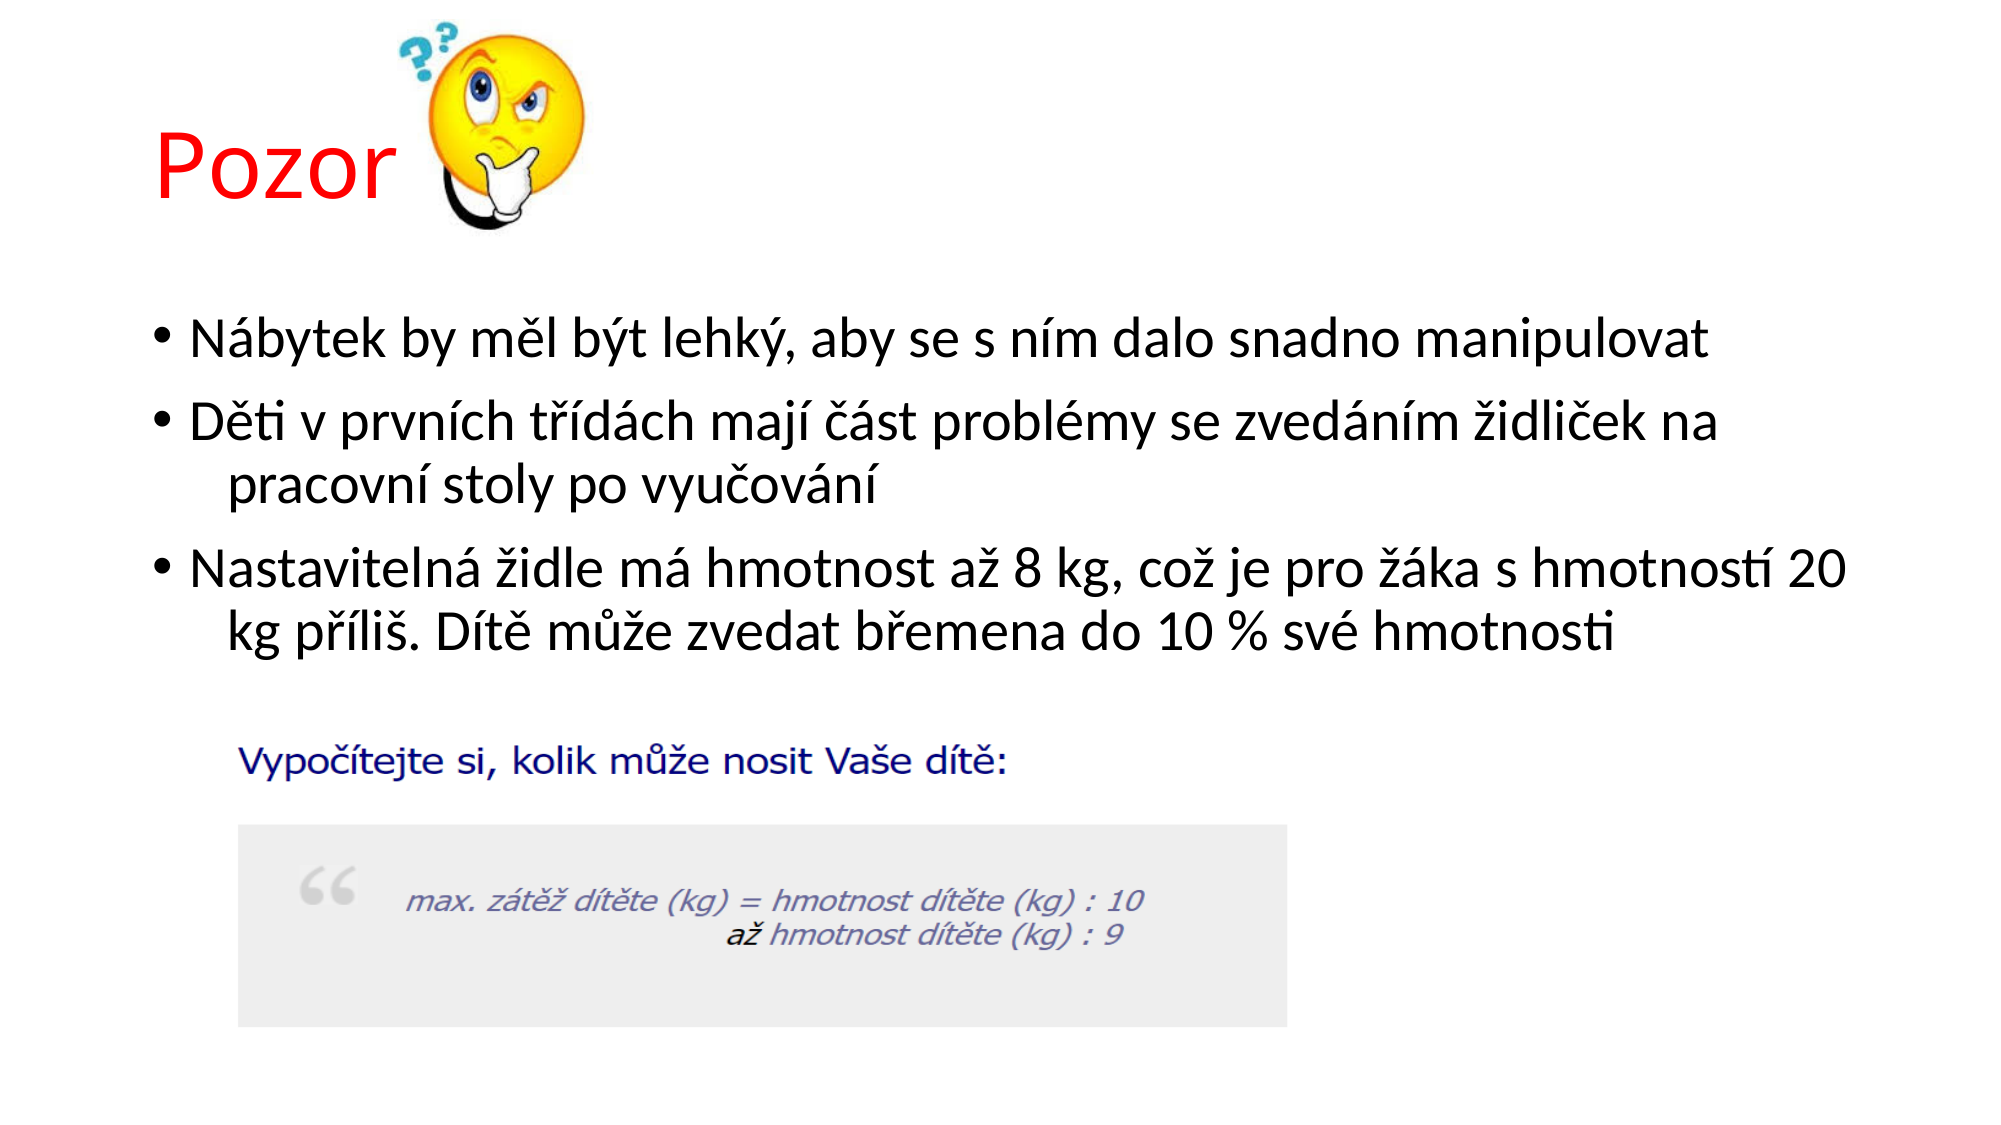

# Pozor
Nábytek by měl být lehký, aby se s ním dalo snadno manipulovat
Děti v prvních třídách mají část problémy se zvedáním židliček na pracovní stoly po vyučování
Nastavitelná židle má hmotnost až 8 kg, což je pro žáka s hmotností 20 kg příliš. Dítě může zvedat břemena do 10 % své hmotnosti